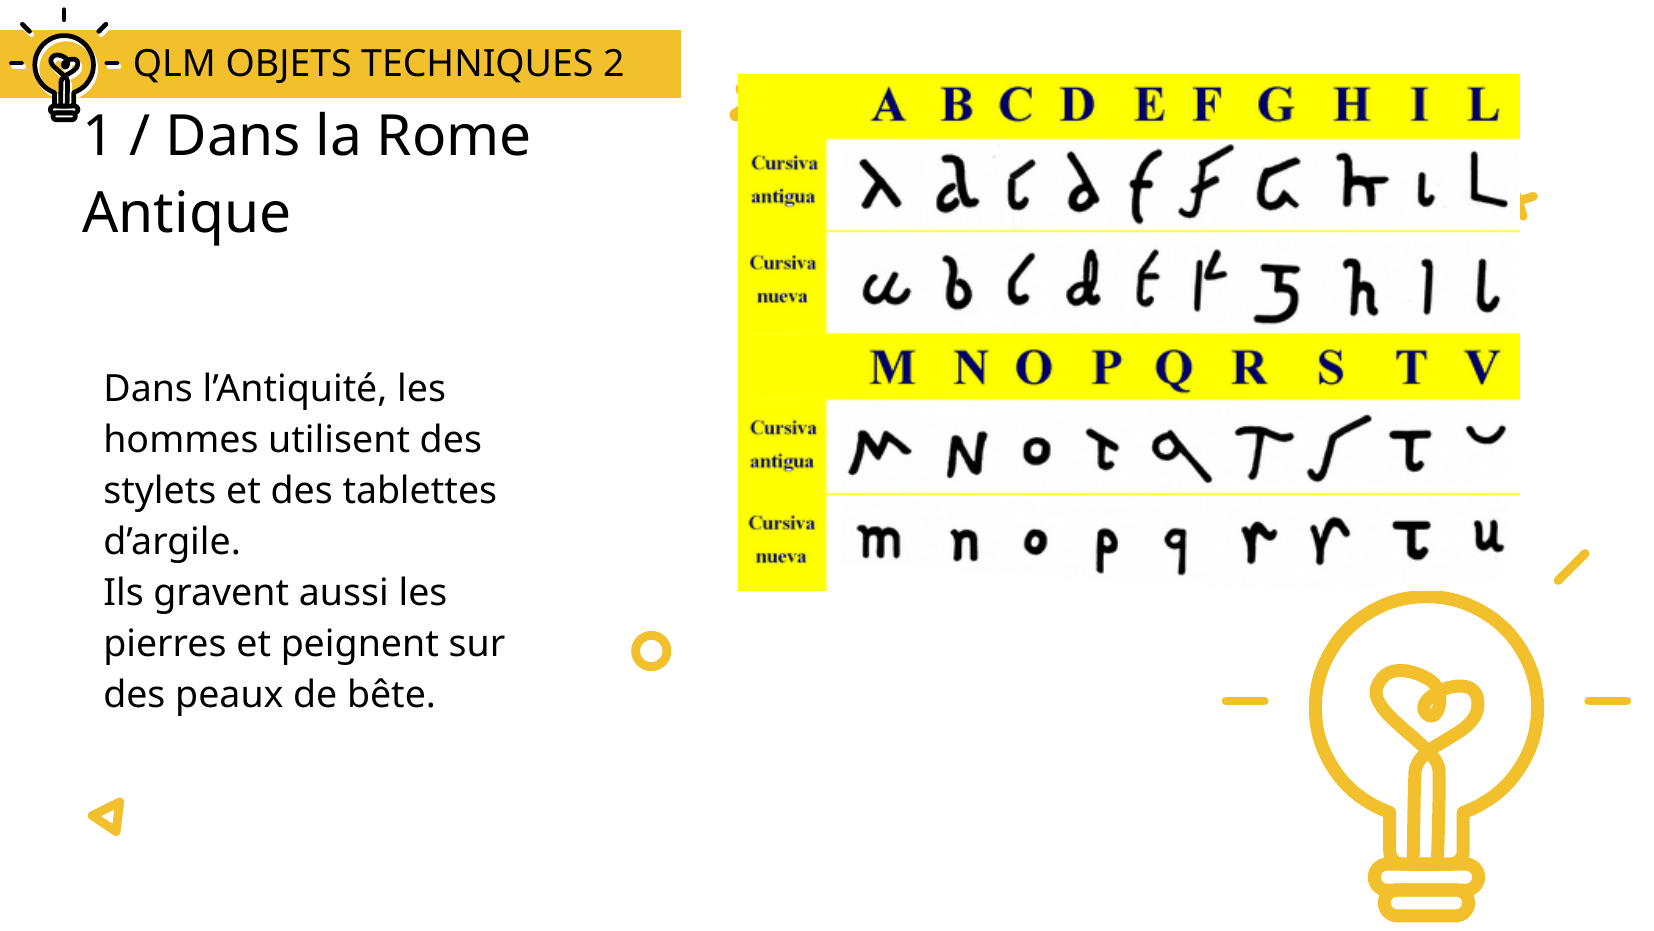

QLM OBJETS TECHNIQUES 2
# 1 / Dans la Rome Antique
Dans l’Antiquité, les hommes utilisent des stylets et des tablettes d’argile.
Ils gravent aussi les
pierres et peignent sur des peaux de bête.